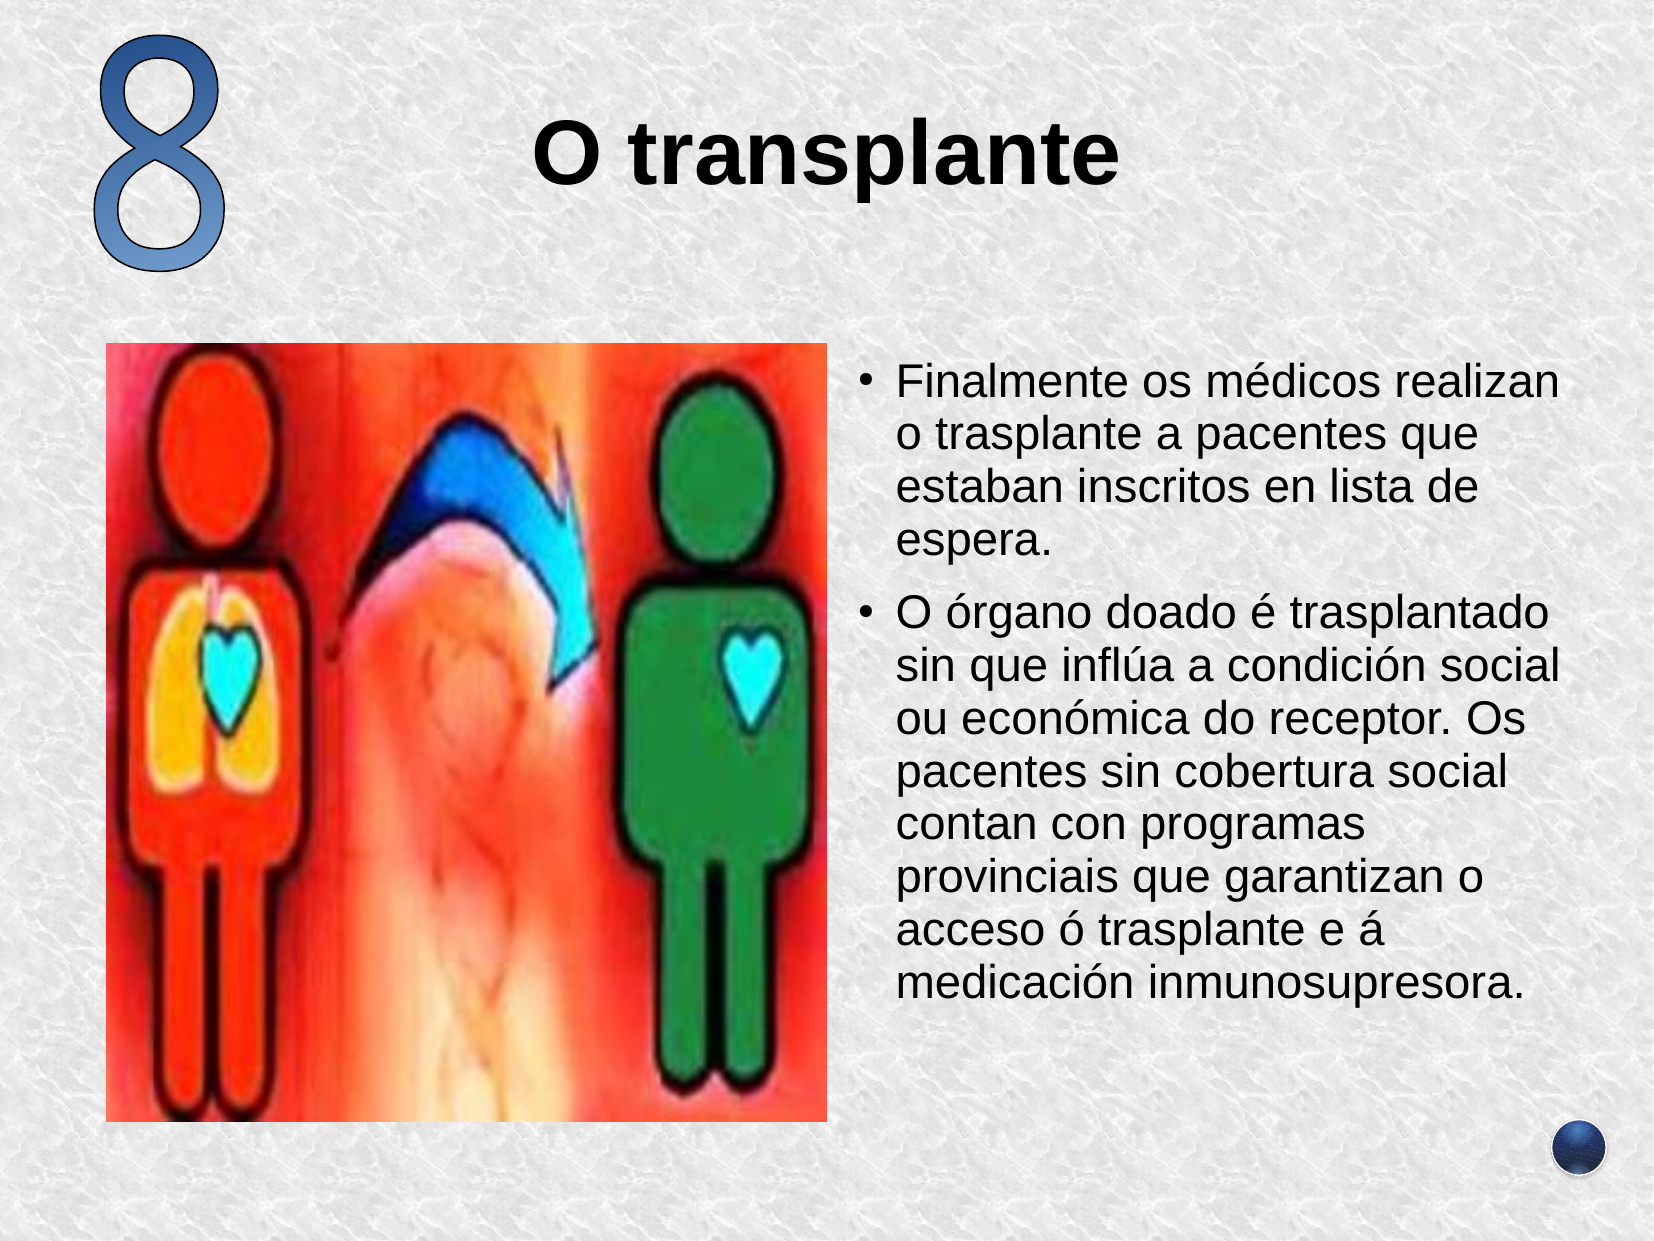

8
# O transplante
Finalmente os médicos realizan o trasplante a pacentes que estaban inscritos en lista de espera.
O órgano doado é trasplantado sin que inflúa a condición social ou económica do receptor. Os pacentes sin cobertura social contan con programas provinciais que garantizan o acceso ó trasplante e á medicación inmunosupresora.